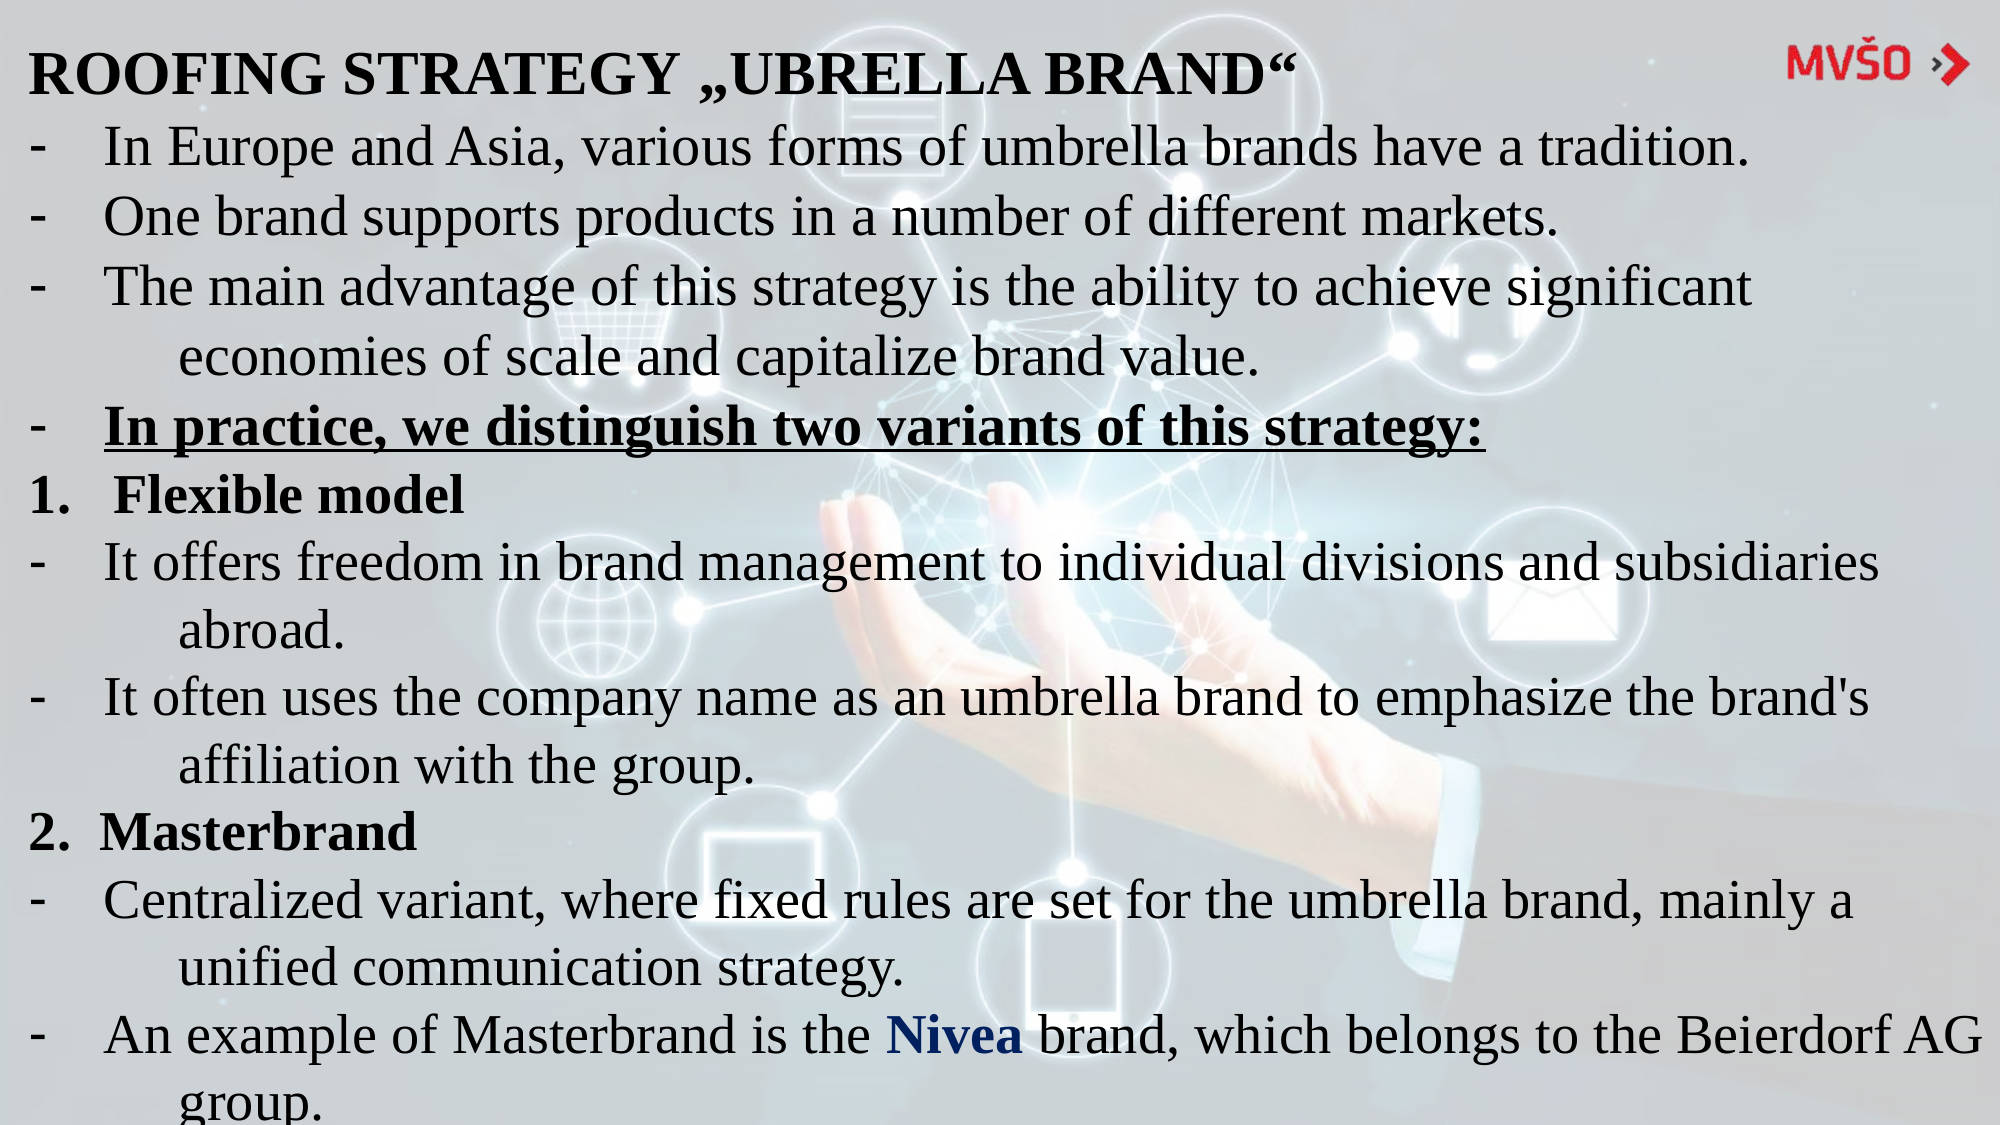

ROOFING STRATEGY „UBRELLA BRAND“
In Europe and Asia, various forms of umbrella brands have a tradition.
One brand supports products in a number of different markets.
The main advantage of this strategy is the ability to achieve significant economies of scale and capitalize brand value.
In practice, we distinguish two variants of this strategy:
Flexible model
It offers freedom in brand management to individual divisions and subsidiaries abroad.
It often uses the company name as an umbrella brand to emphasize the brand's affiliation with the group.
2. Masterbrand
Centralized variant, where fixed rules are set for the umbrella brand, mainly a unified communication strategy.
An example of Masterbrand is the Nivea brand, which belongs to the Beierdorf AG group.